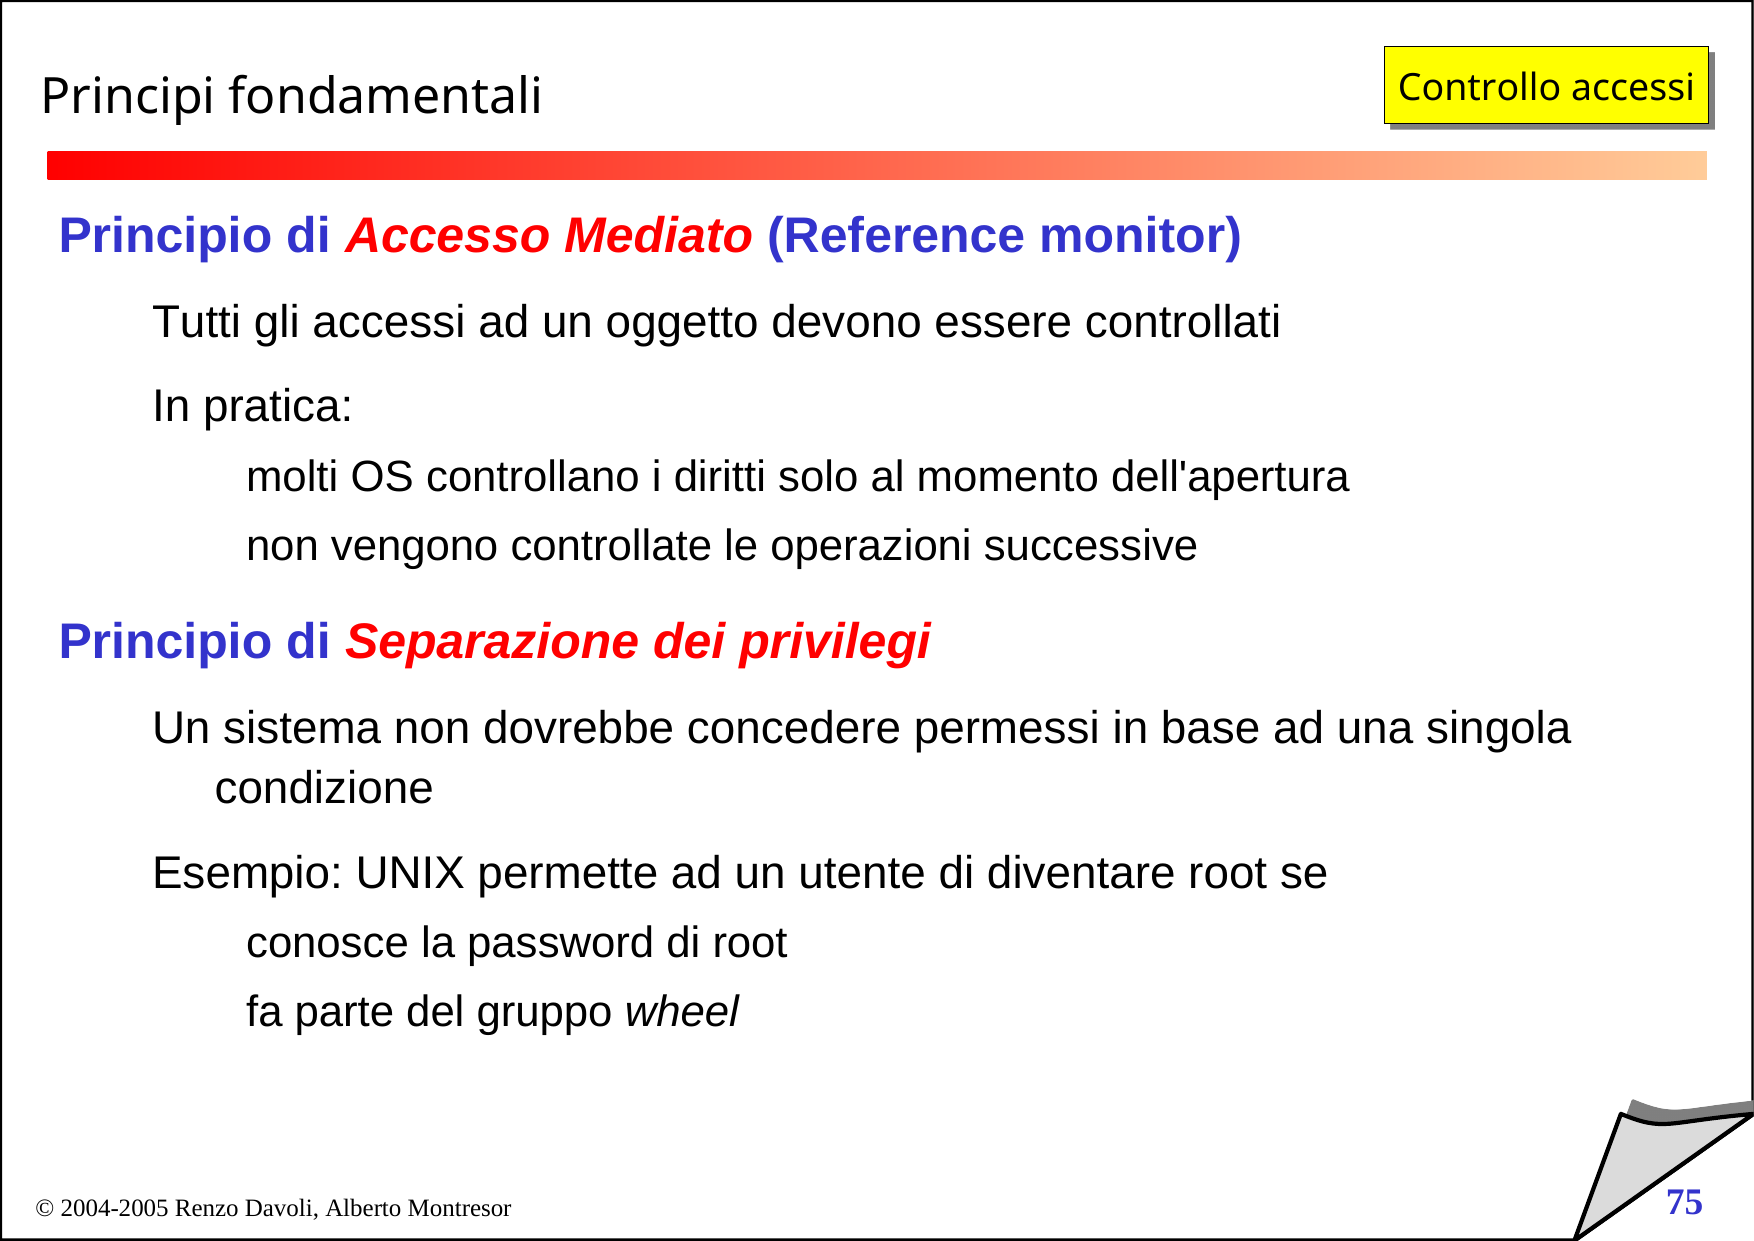

Controllo accessi
# Principi fondamentali
Principio di Accesso Mediato (Reference monitor)
Tutti gli accessi ad un oggetto devono essere controllati
In pratica:
molti OS controllano i diritti solo al momento dell'apertura
non vengono controllate le operazioni successive
Principio di Separazione dei privilegi
Un sistema non dovrebbe concedere permessi in base ad una singola condizione
Esempio: UNIX permette ad un utente di diventare root se
conosce la password di root
fa parte del gruppo wheel